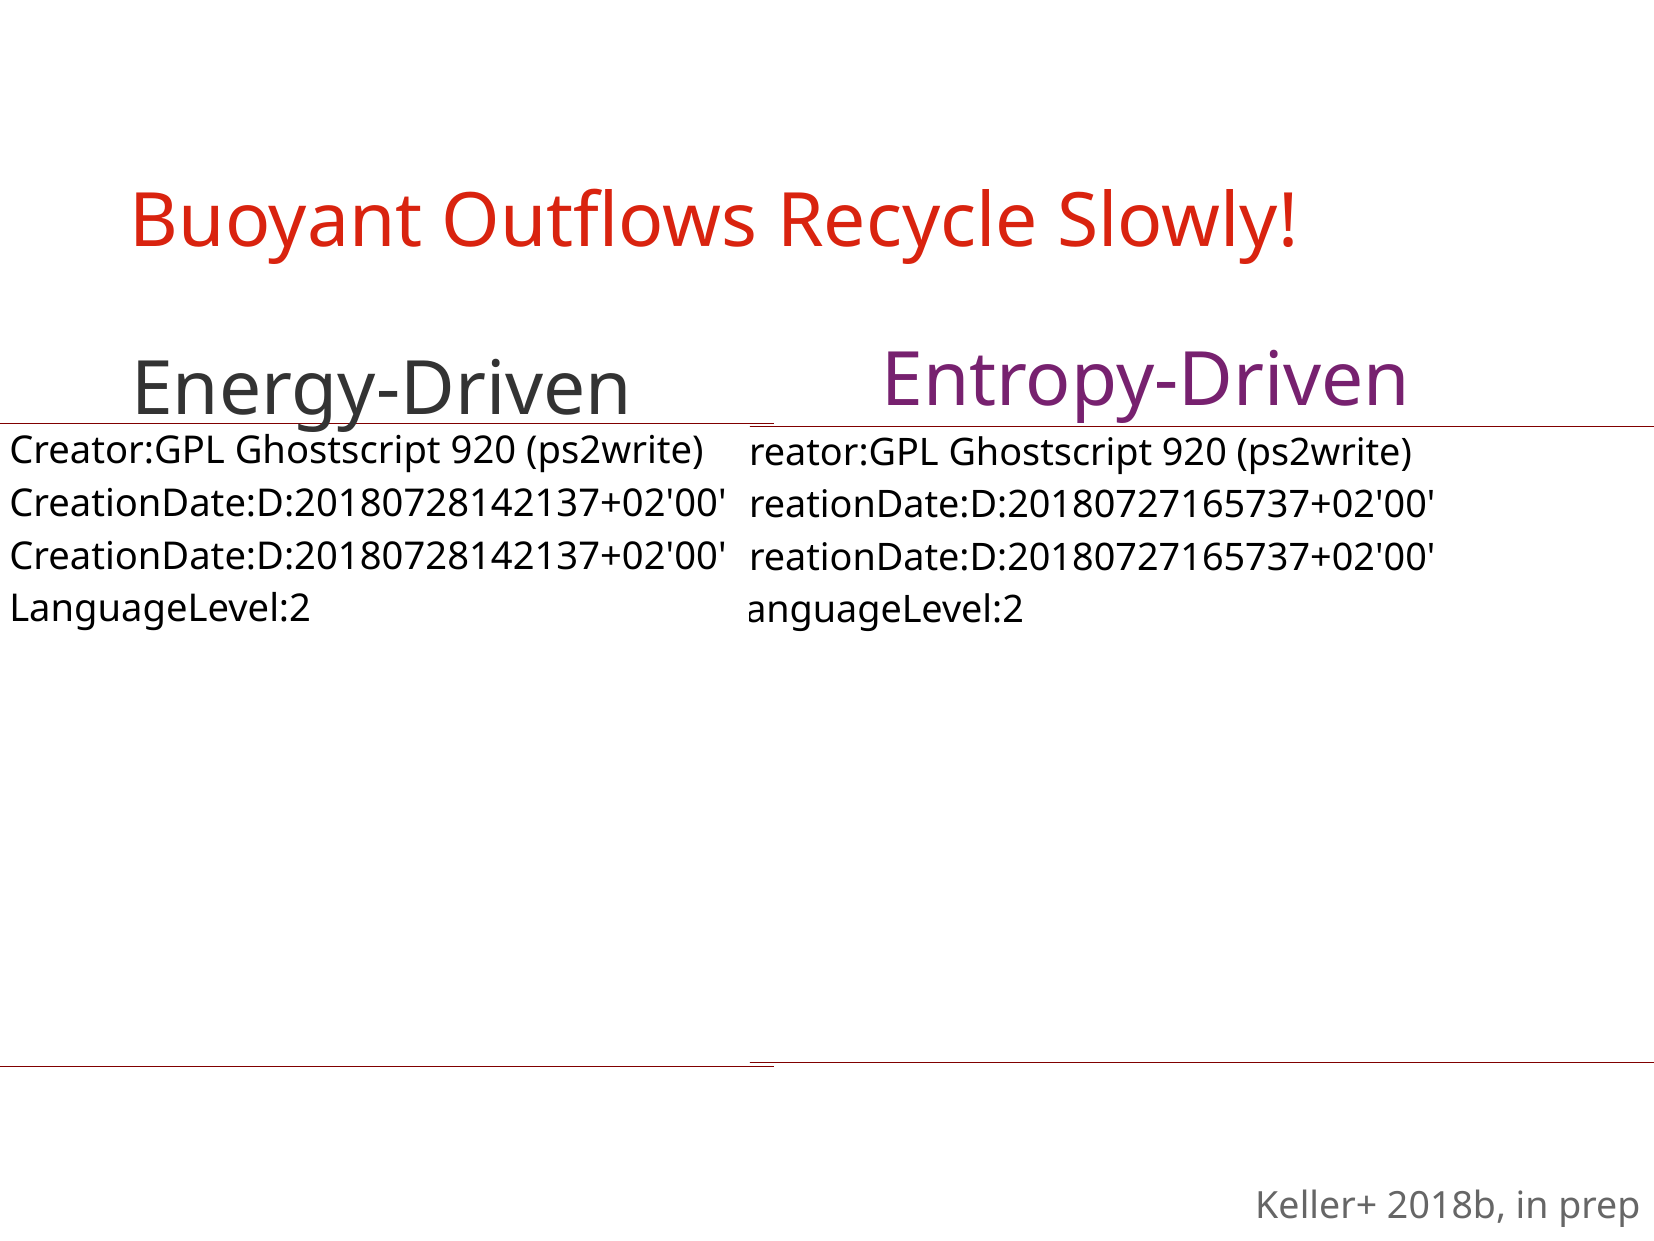

# Buoyant Outflows Recycle Slowly!
Entropy-Driven
Energy-Driven
Keller+ 2018b, in prep